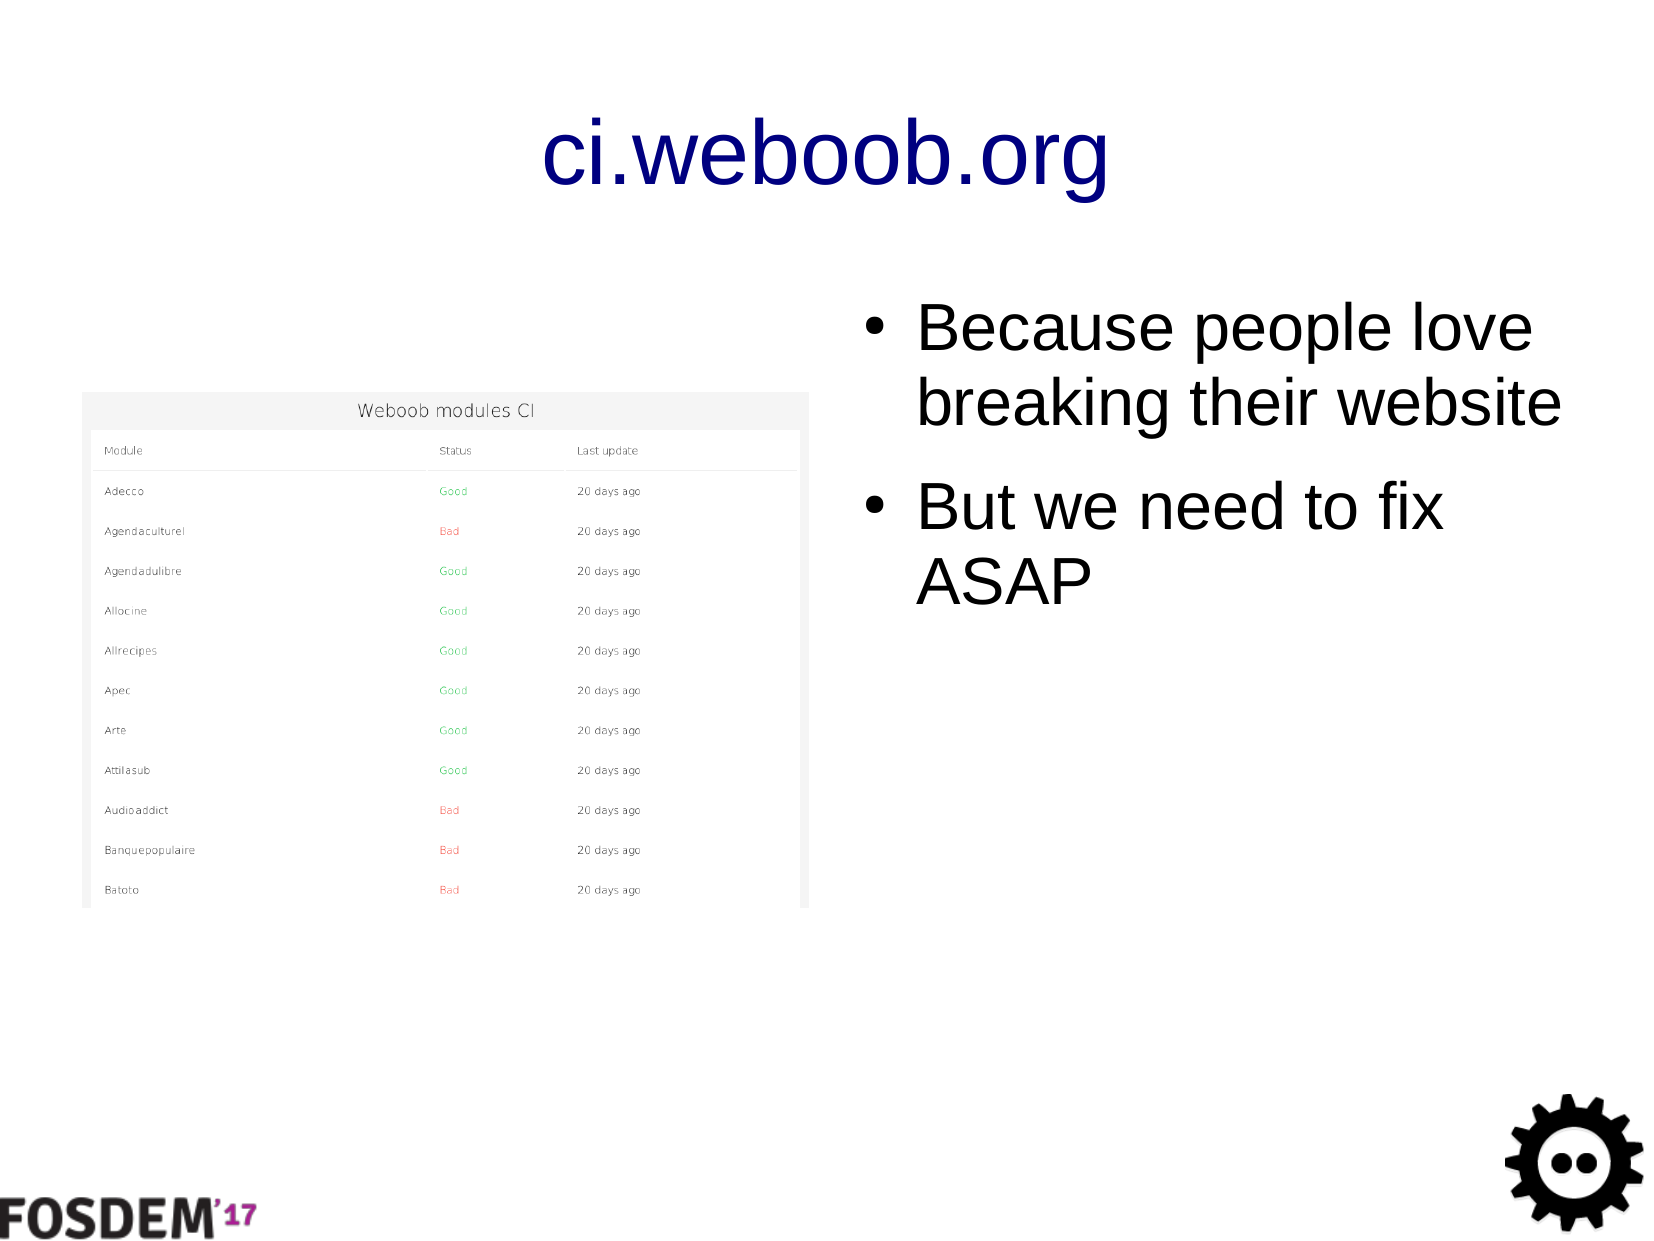

# ci.weboob.org
Because people love breaking their website
But we need to fix ASAP